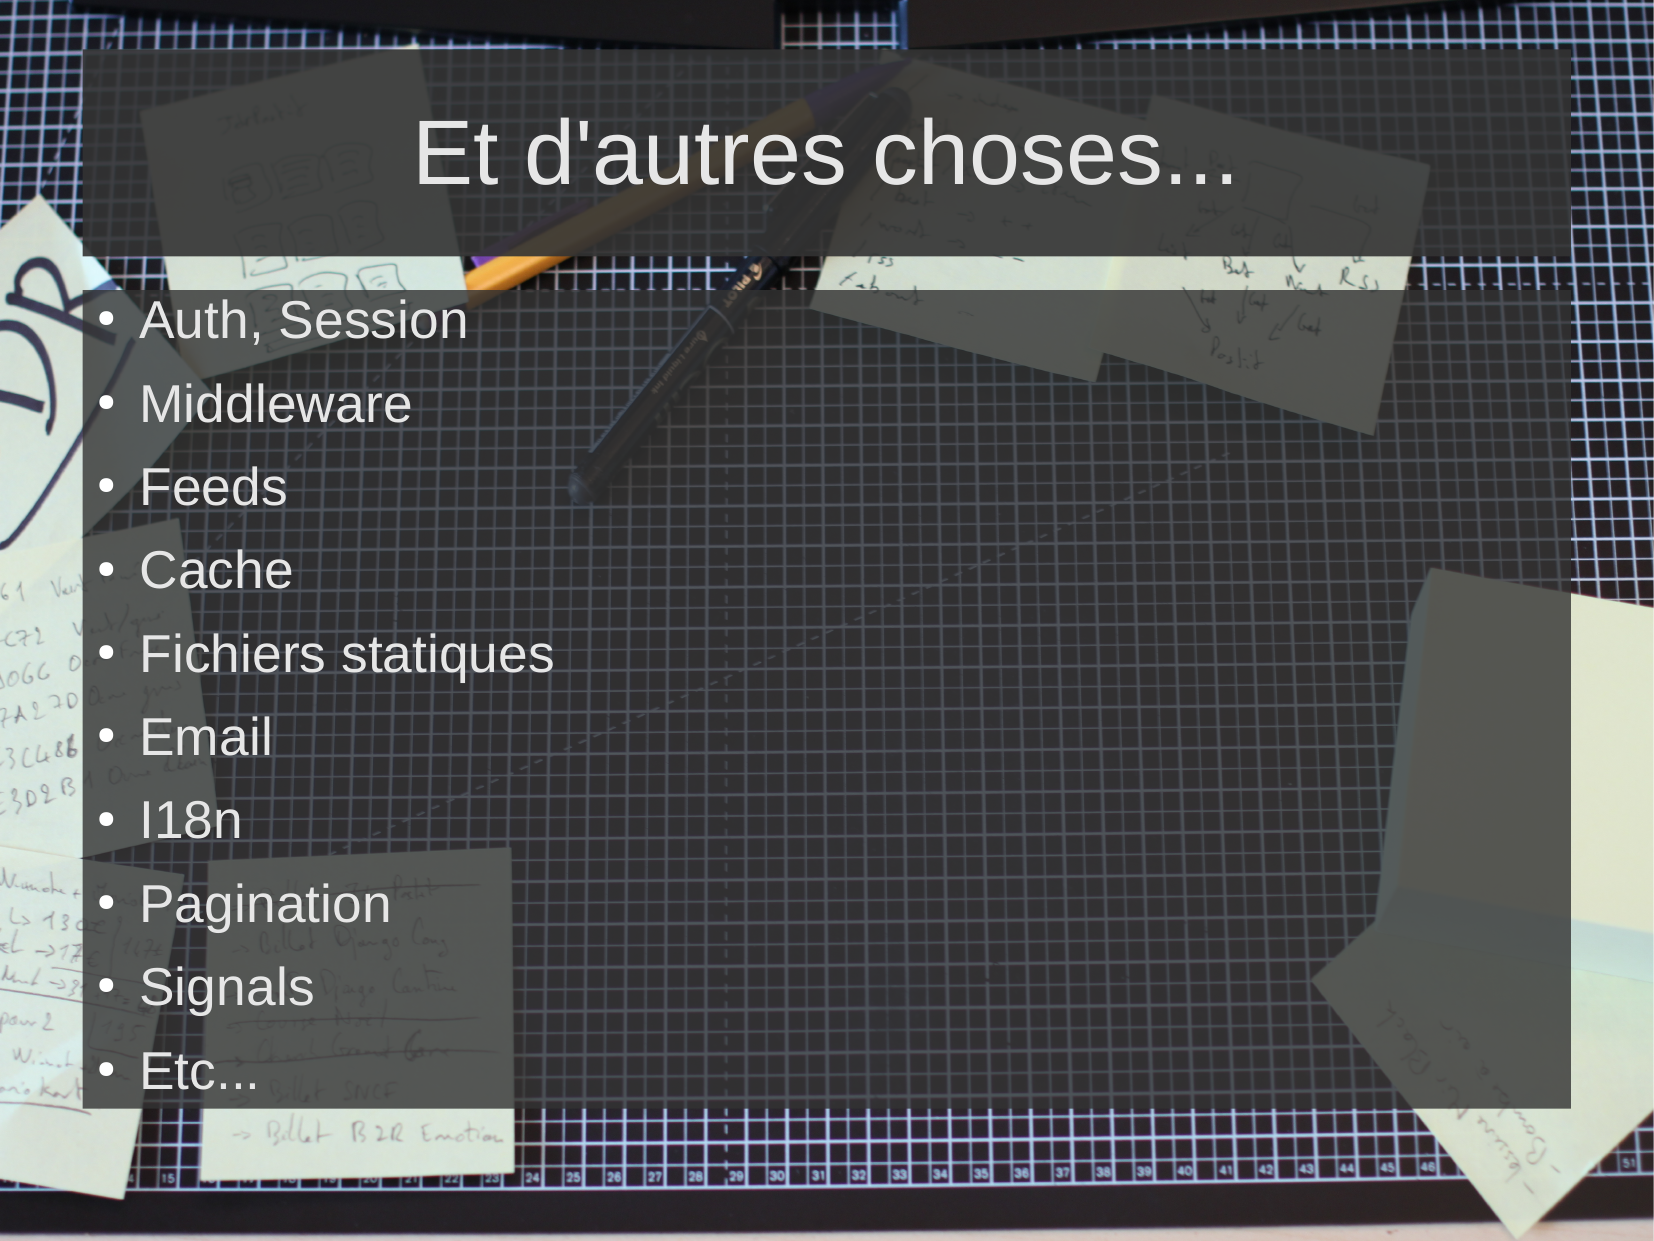

# Et d'autres choses...
Auth, Session
Middleware
Feeds
Cache
Fichiers statiques
Email
I18n
Pagination
Signals
Etc...